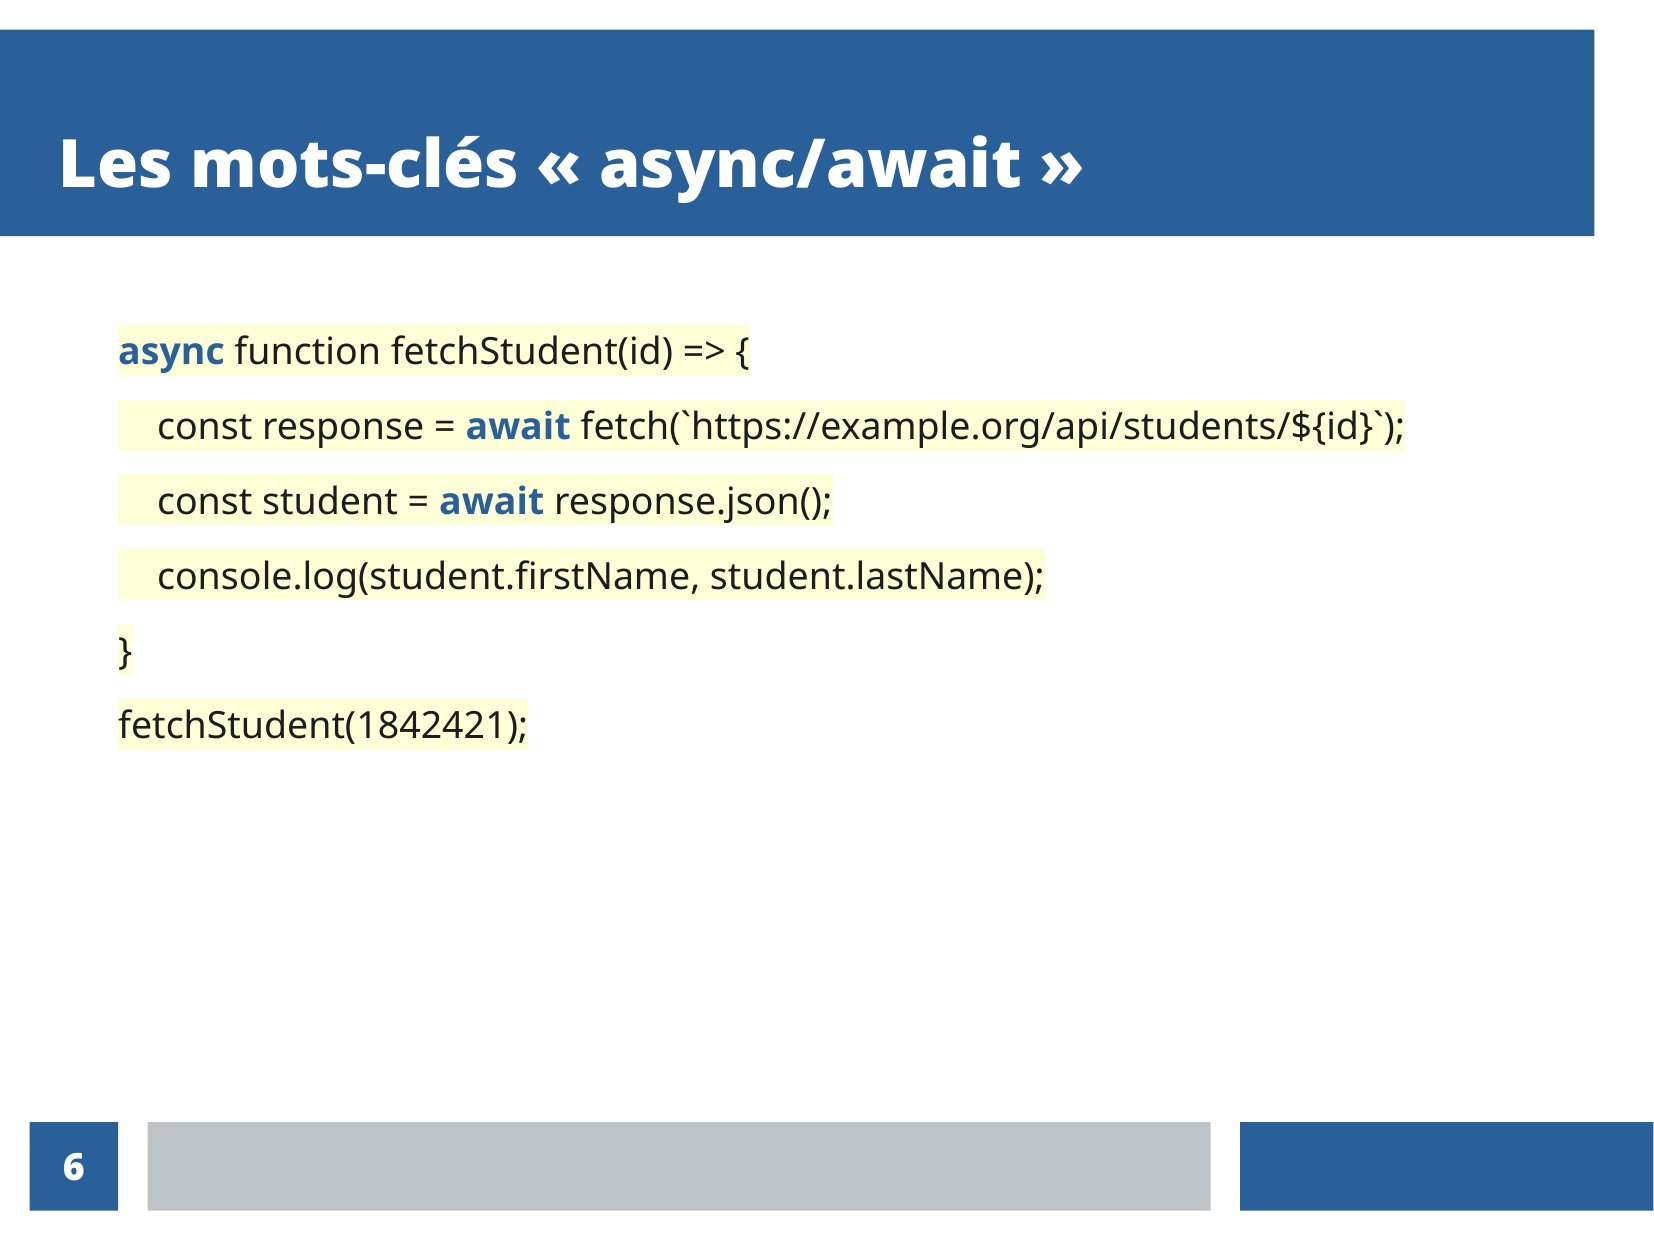

# Les mots-clés « async/await »
async function fetchStudent(id) => {
 const response = await fetch(`https://example.org/api/students/${id}`);
 const student = await response.json();
 console.log(student.firstName, student.lastName);
}
fetchStudent(1842421);
6